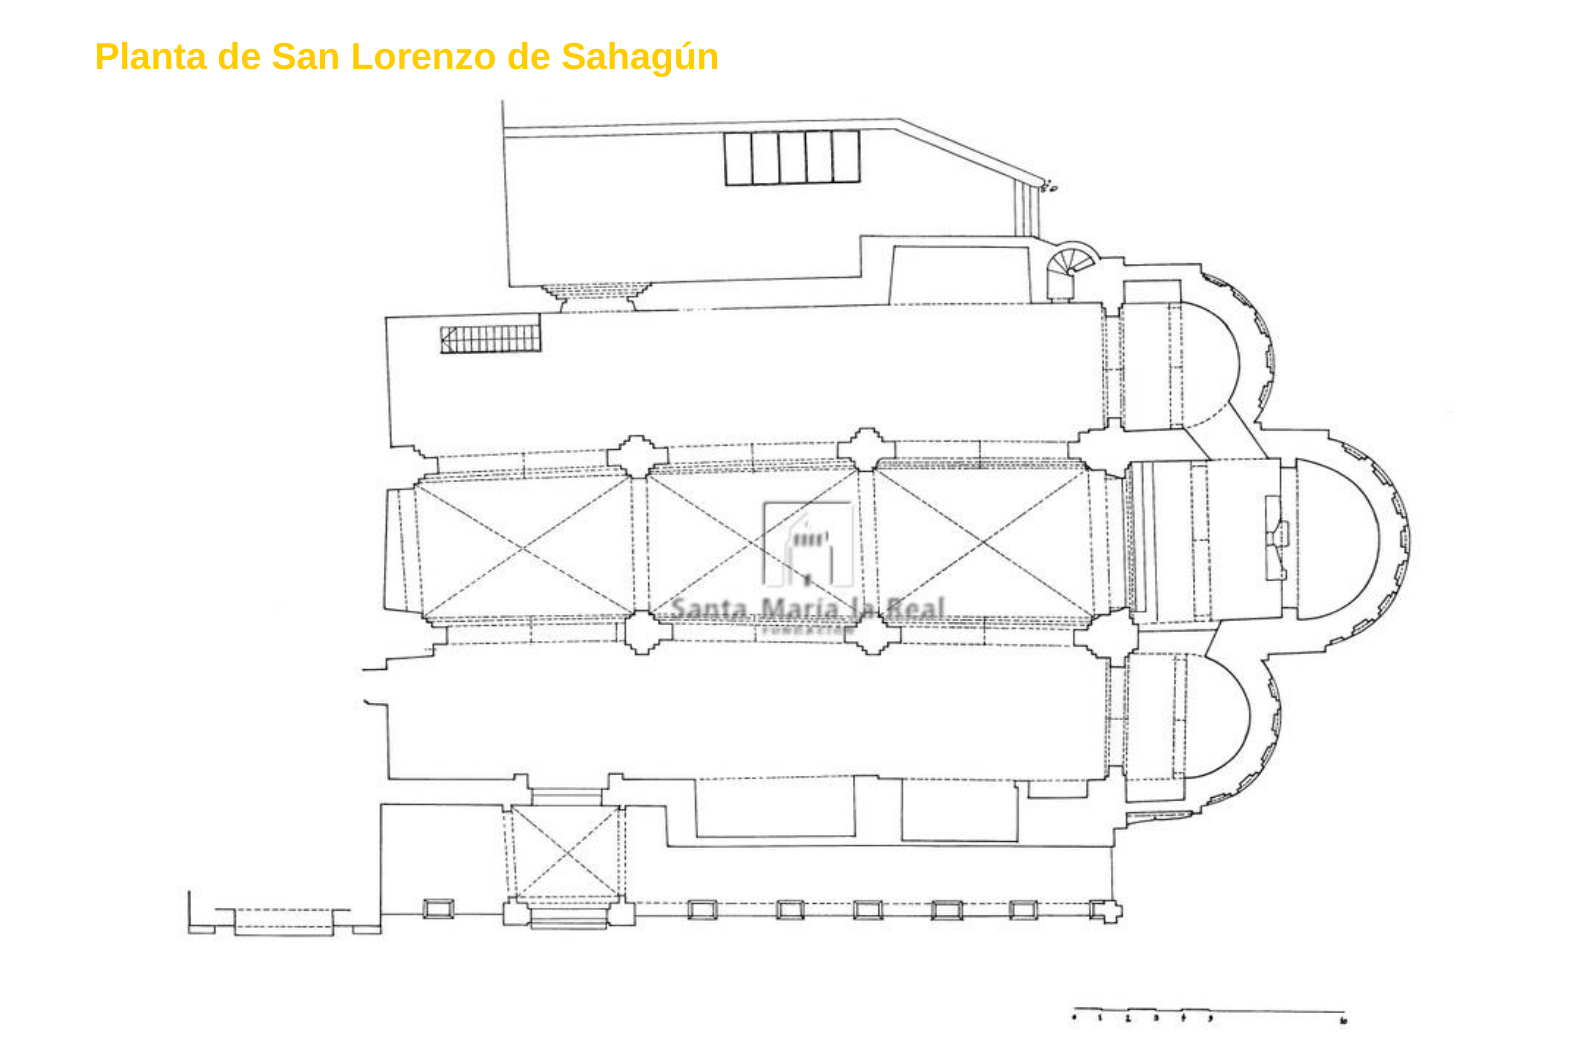

# Planta de San Lorenzo de Sahagún